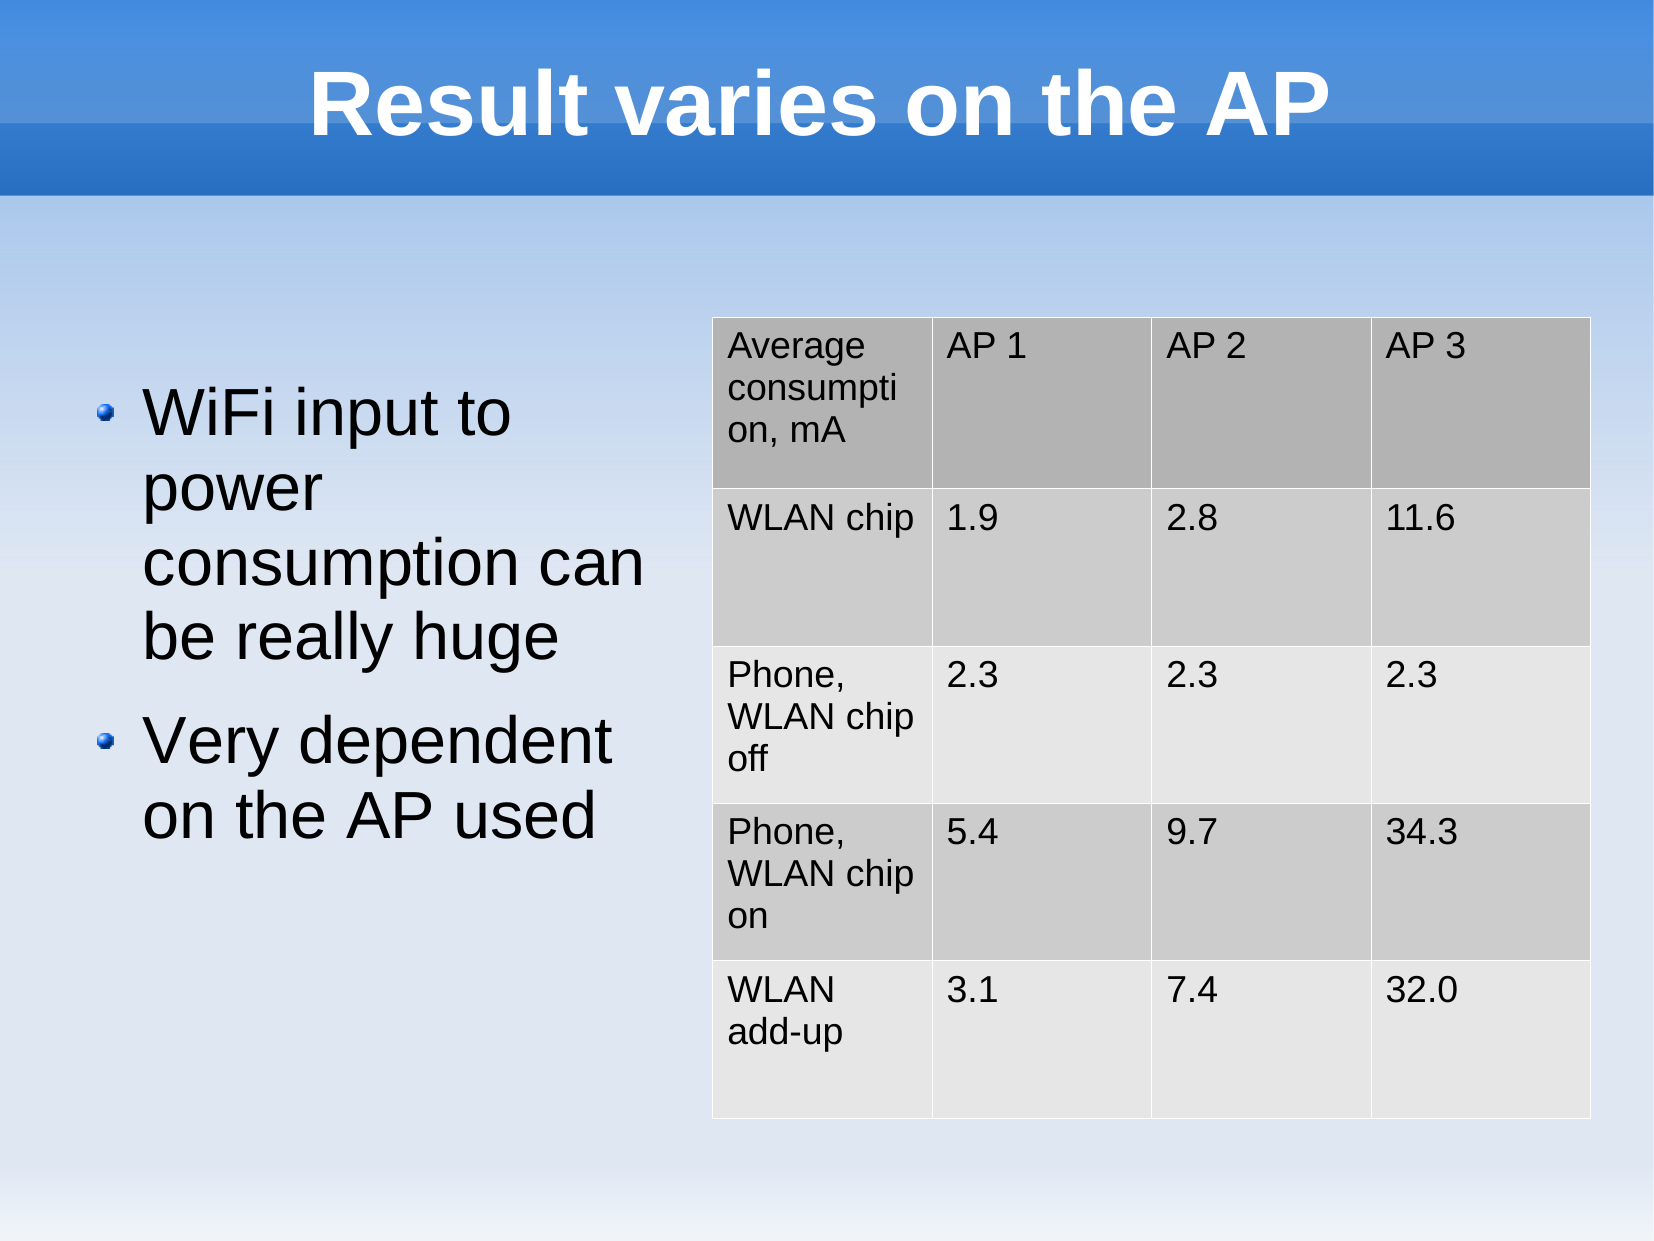

# Result varies on the AP
| Average consumption, mA | AP 1 | AP 2 | AP 3 |
| --- | --- | --- | --- |
| WLAN chip | 1.9 | 2.8 | 11.6 |
| Phone, WLAN chip off | 2.3 | 2.3 | 2.3 |
| Phone, WLAN chip on | 5.4 | 9.7 | 34.3 |
| WLAN add-up | 3.1 | 7.4 | 32.0 |
WiFi input to power consumption can be really huge
Very dependent on the AP used